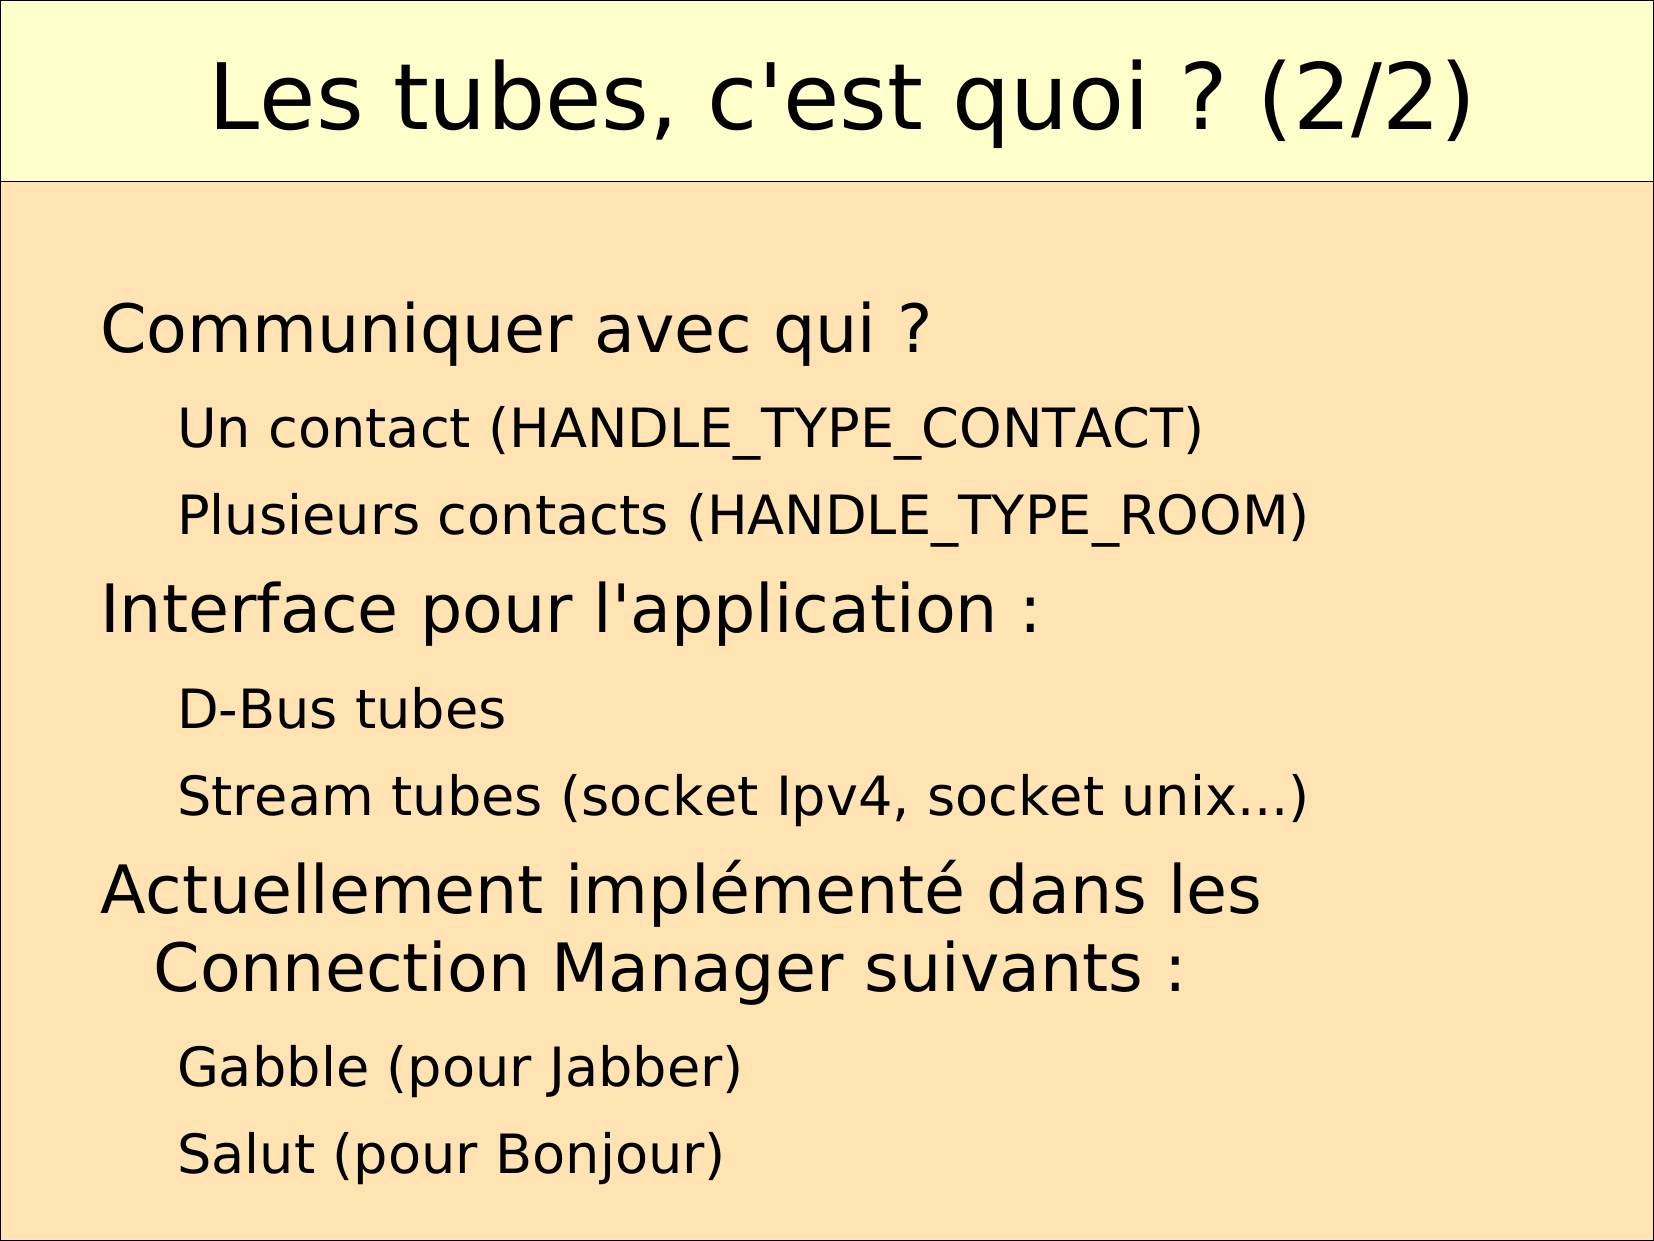

# Les tubes, c'est quoi ? (2/2)
Communiquer avec qui ?
Un contact (HANDLE_TYPE_CONTACT)
Plusieurs contacts (HANDLE_TYPE_ROOM)
Interface pour l'application :
D-Bus tubes
Stream tubes (socket Ipv4, socket unix...)
Actuellement implémenté dans les Connection Manager suivants :
Gabble (pour Jabber)
Salut (pour Bonjour)